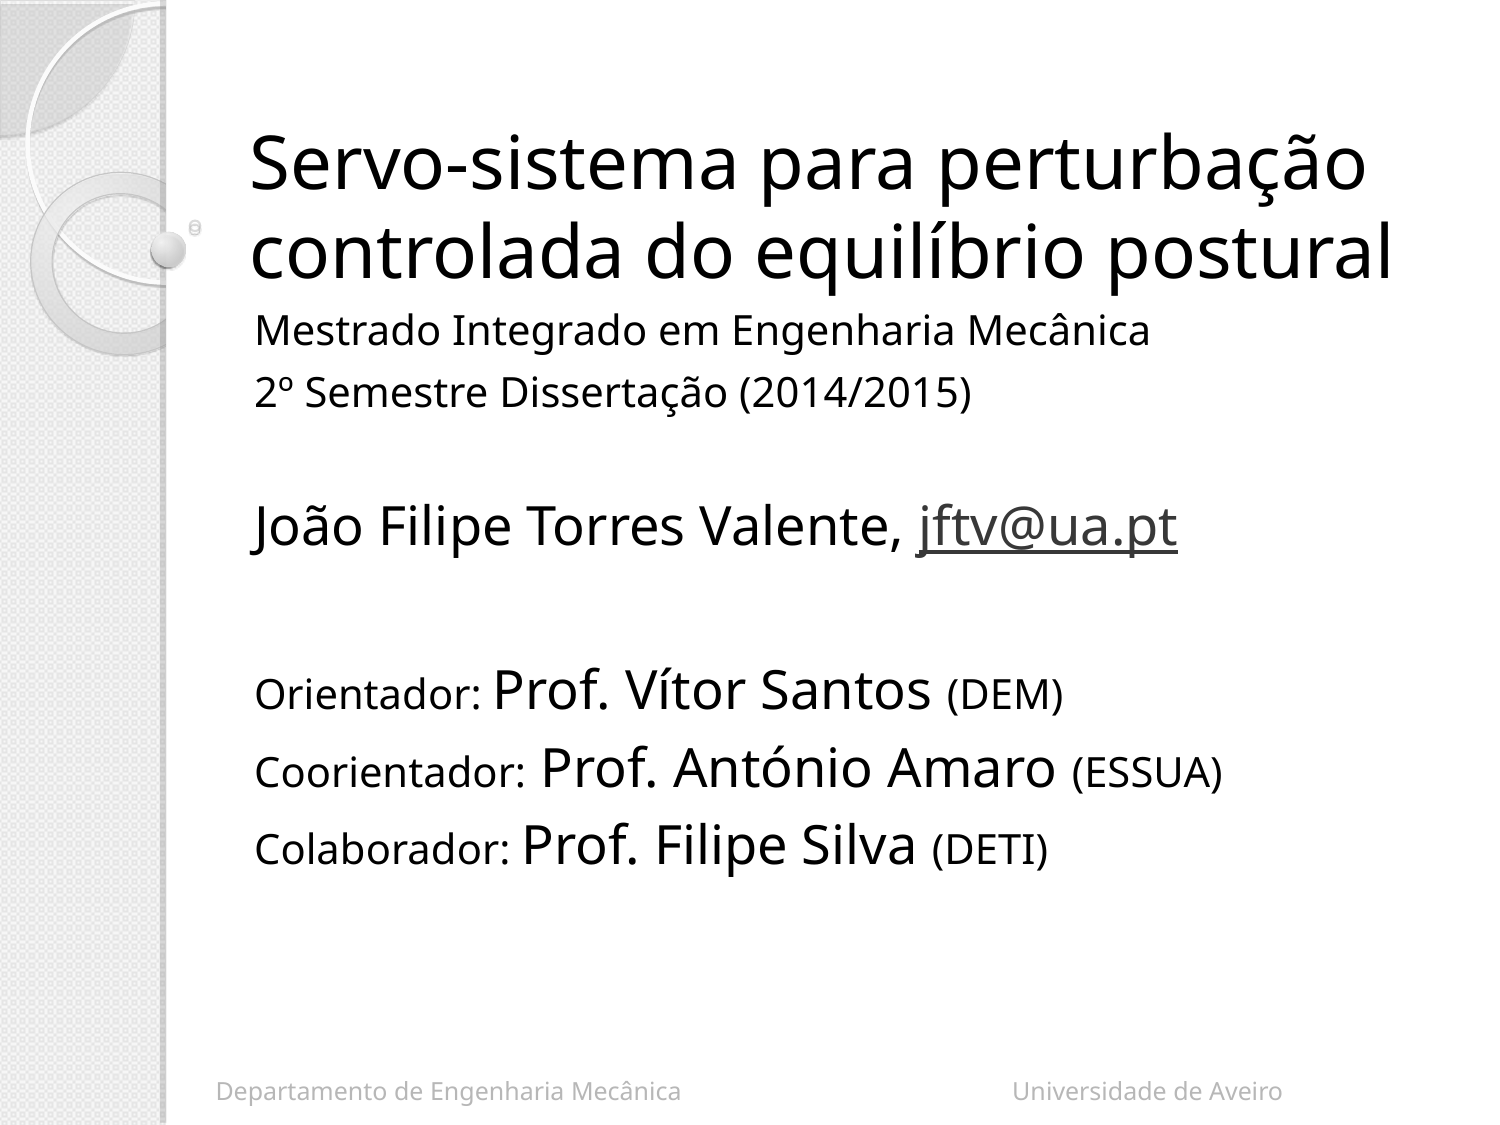

# Servo-sistema para perturbação controlada do equilíbrio postural
Mestrado Integrado em Engenharia Mecânica
2º Semestre Dissertação (2014/2015)
João Filipe Torres Valente, jftv@ua.pt
Orientador: Prof. Vítor Santos (DEM)
Coorientador: Prof. António Amaro (ESSUA)
Colaborador: Prof. Filipe Silva (DETI)
Departamento de Engenharia Mecânica Universidade de Aveiro